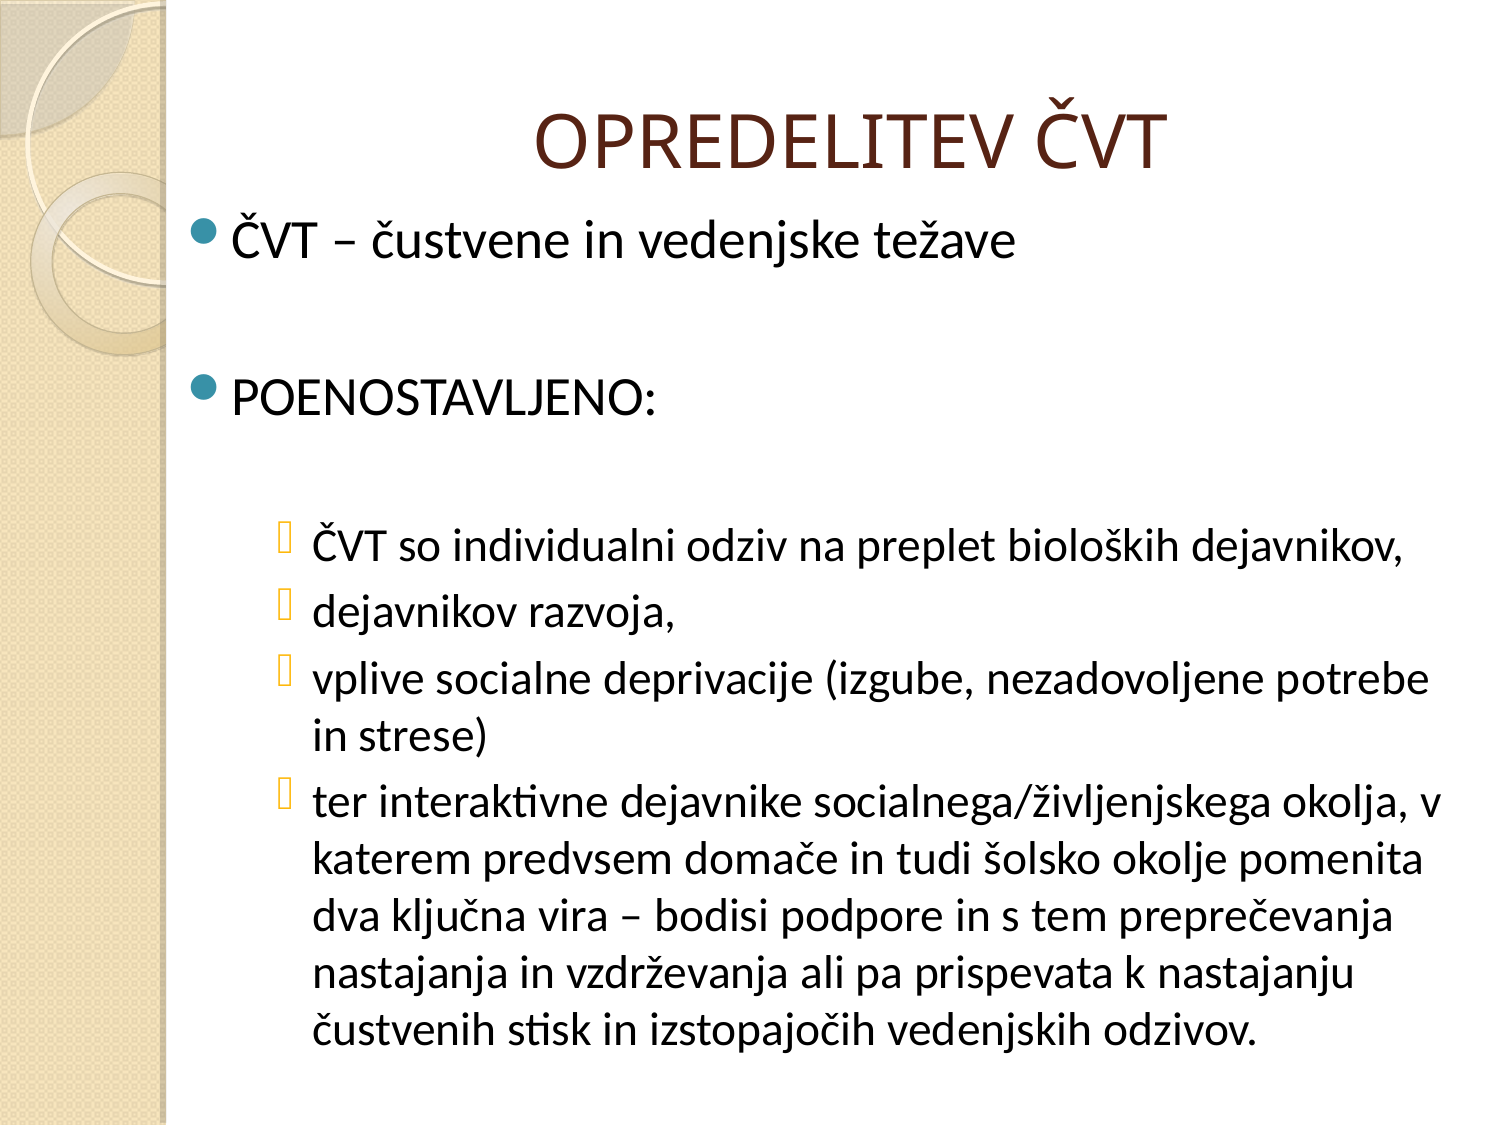

# OPREDELITEV ČVT
ČVT – čustvene in vedenjske težave
POENOSTAVLJENO:
ČVT so individualni odziv na preplet bioloških dejavnikov,
dejavnikov razvoja,
vplive socialne deprivacije (izgube, nezadovoljene potrebe in strese)
ter interaktivne dejavnike socialnega/življenjskega okolja, v katerem predvsem domače in tudi šolsko okolje pomenita dva ključna vira – bodisi podpore in s tem preprečevanja nastajanja in vzdrževanja ali pa prispevata k nastajanju čustvenih stisk in izstopajočih vedenjskih odzivov.